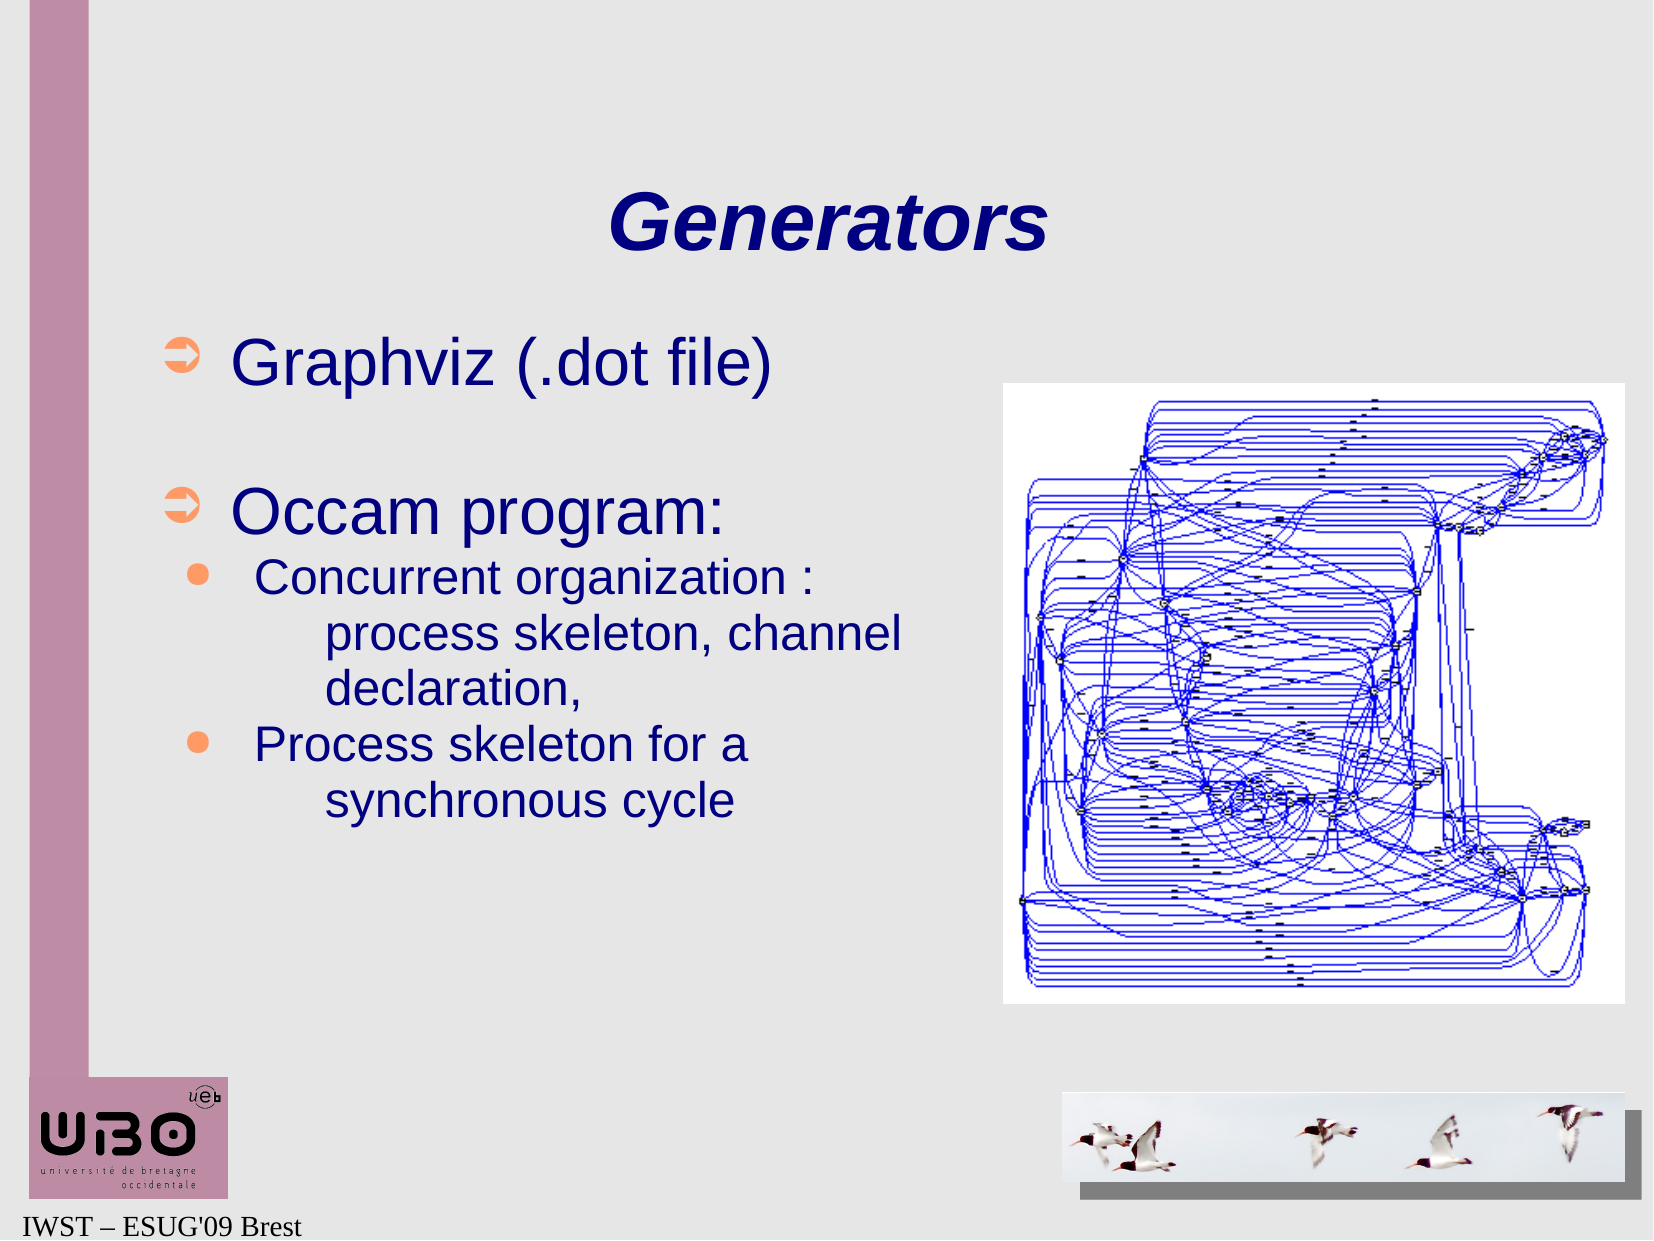

# Generators
Graphviz (.dot file)
Occam program:
Concurrent organization : process skeleton, channel declaration,
Process skeleton for a synchronous cycle